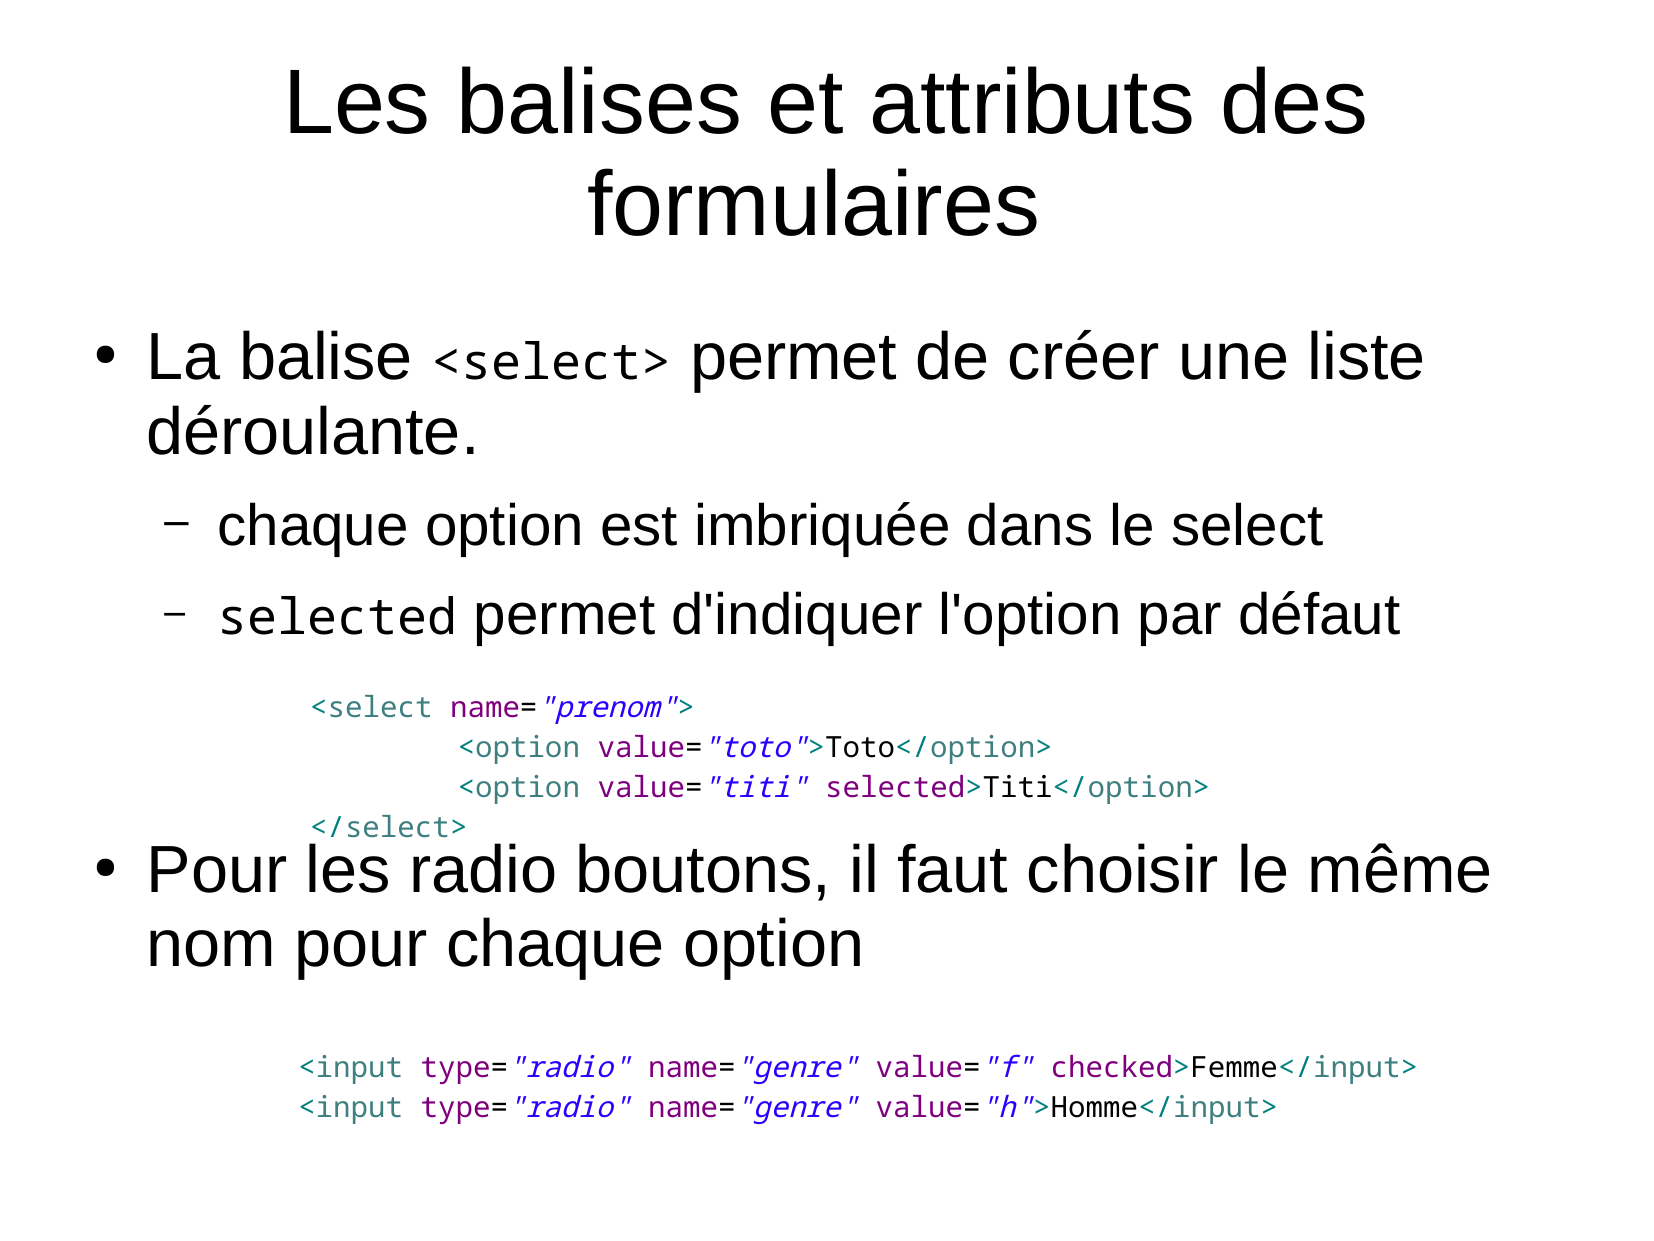

# Les balises et attributs des formulaires
La balise <select> permet de créer une liste déroulante.
chaque option est imbriquée dans le select
selected permet d'indiquer l'option par défaut
Pour les radio boutons, il faut choisir le même nom pour chaque option
<select name="prenom">
		<option value="toto">Toto</option>
		<option value="titi" selected>Titi</option>
</select>
<input type="radio" name="genre" value="f" checked>Femme</input>
<input type="radio" name="genre" value="h">Homme</input>